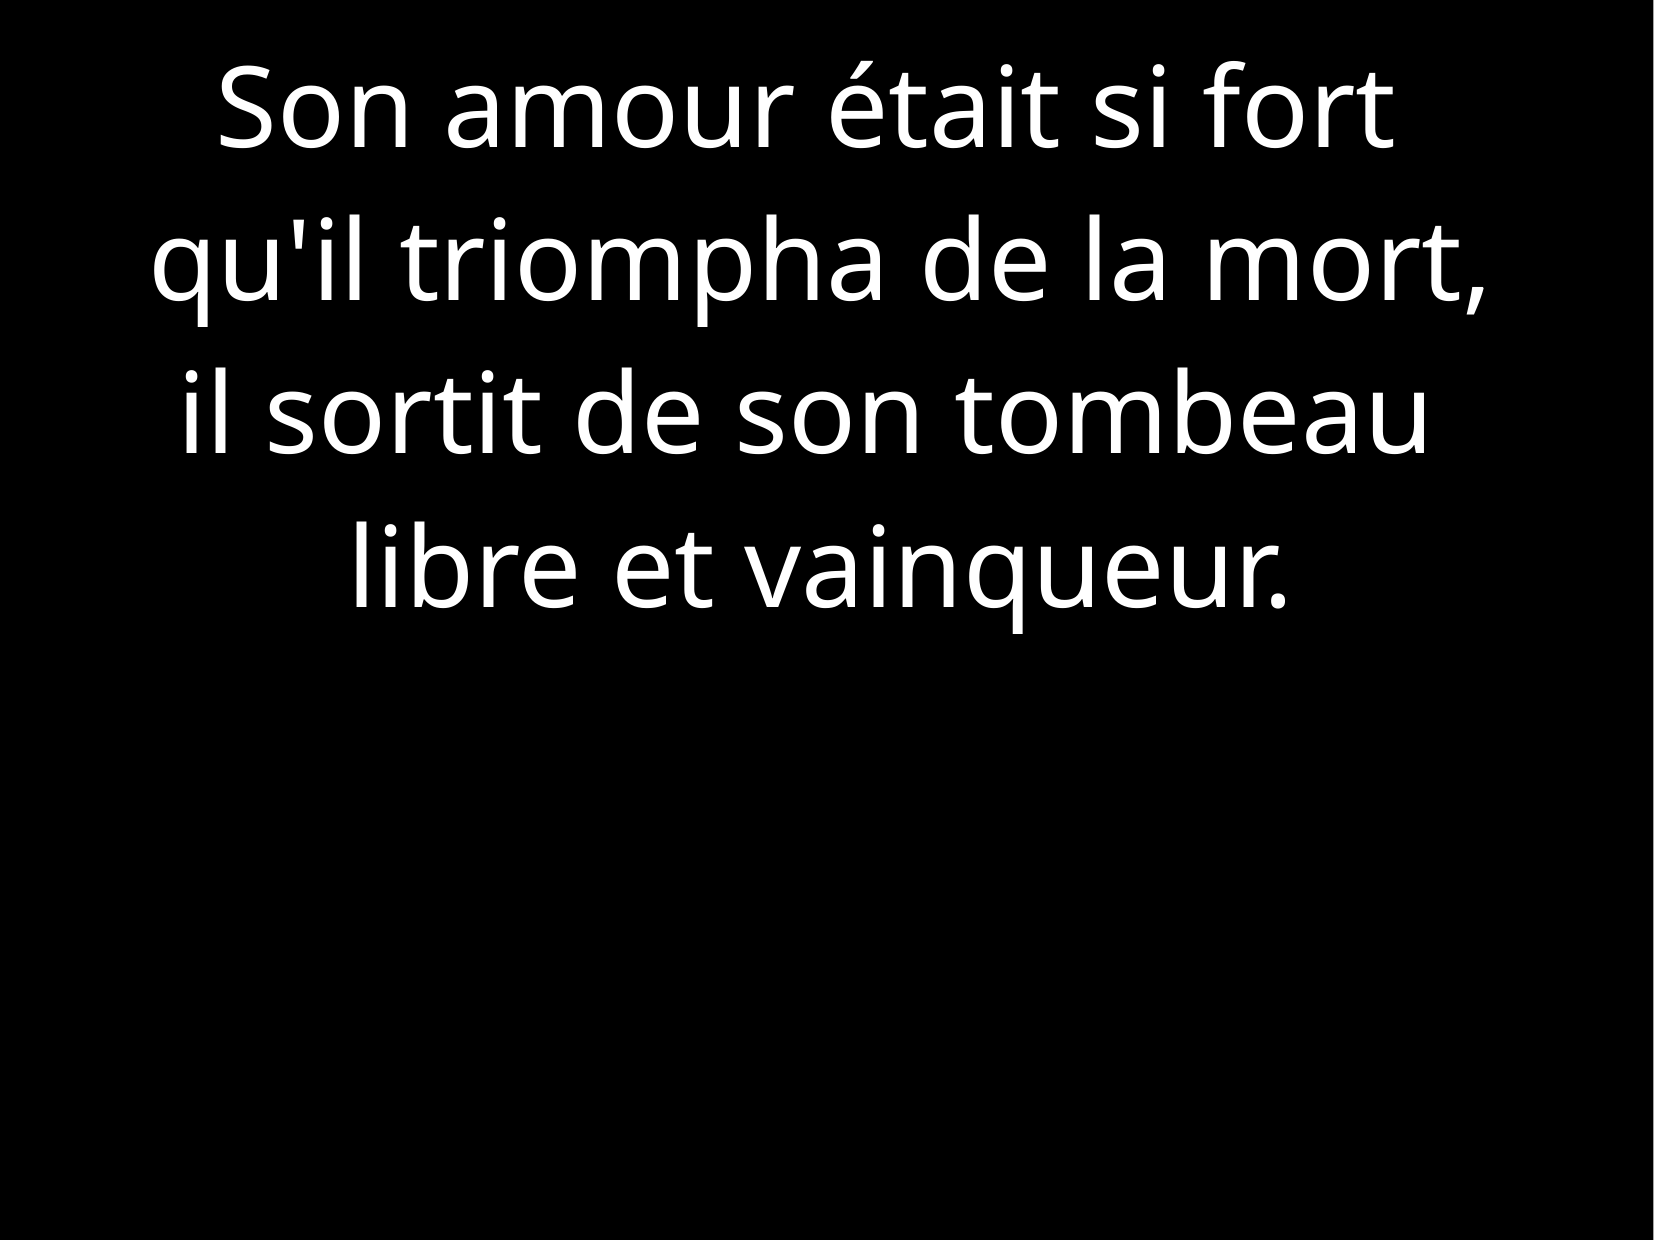

# Son amour était si fort
qu'il triompha de la mort,
il sortit de son tombeau
libre et vainqueur.